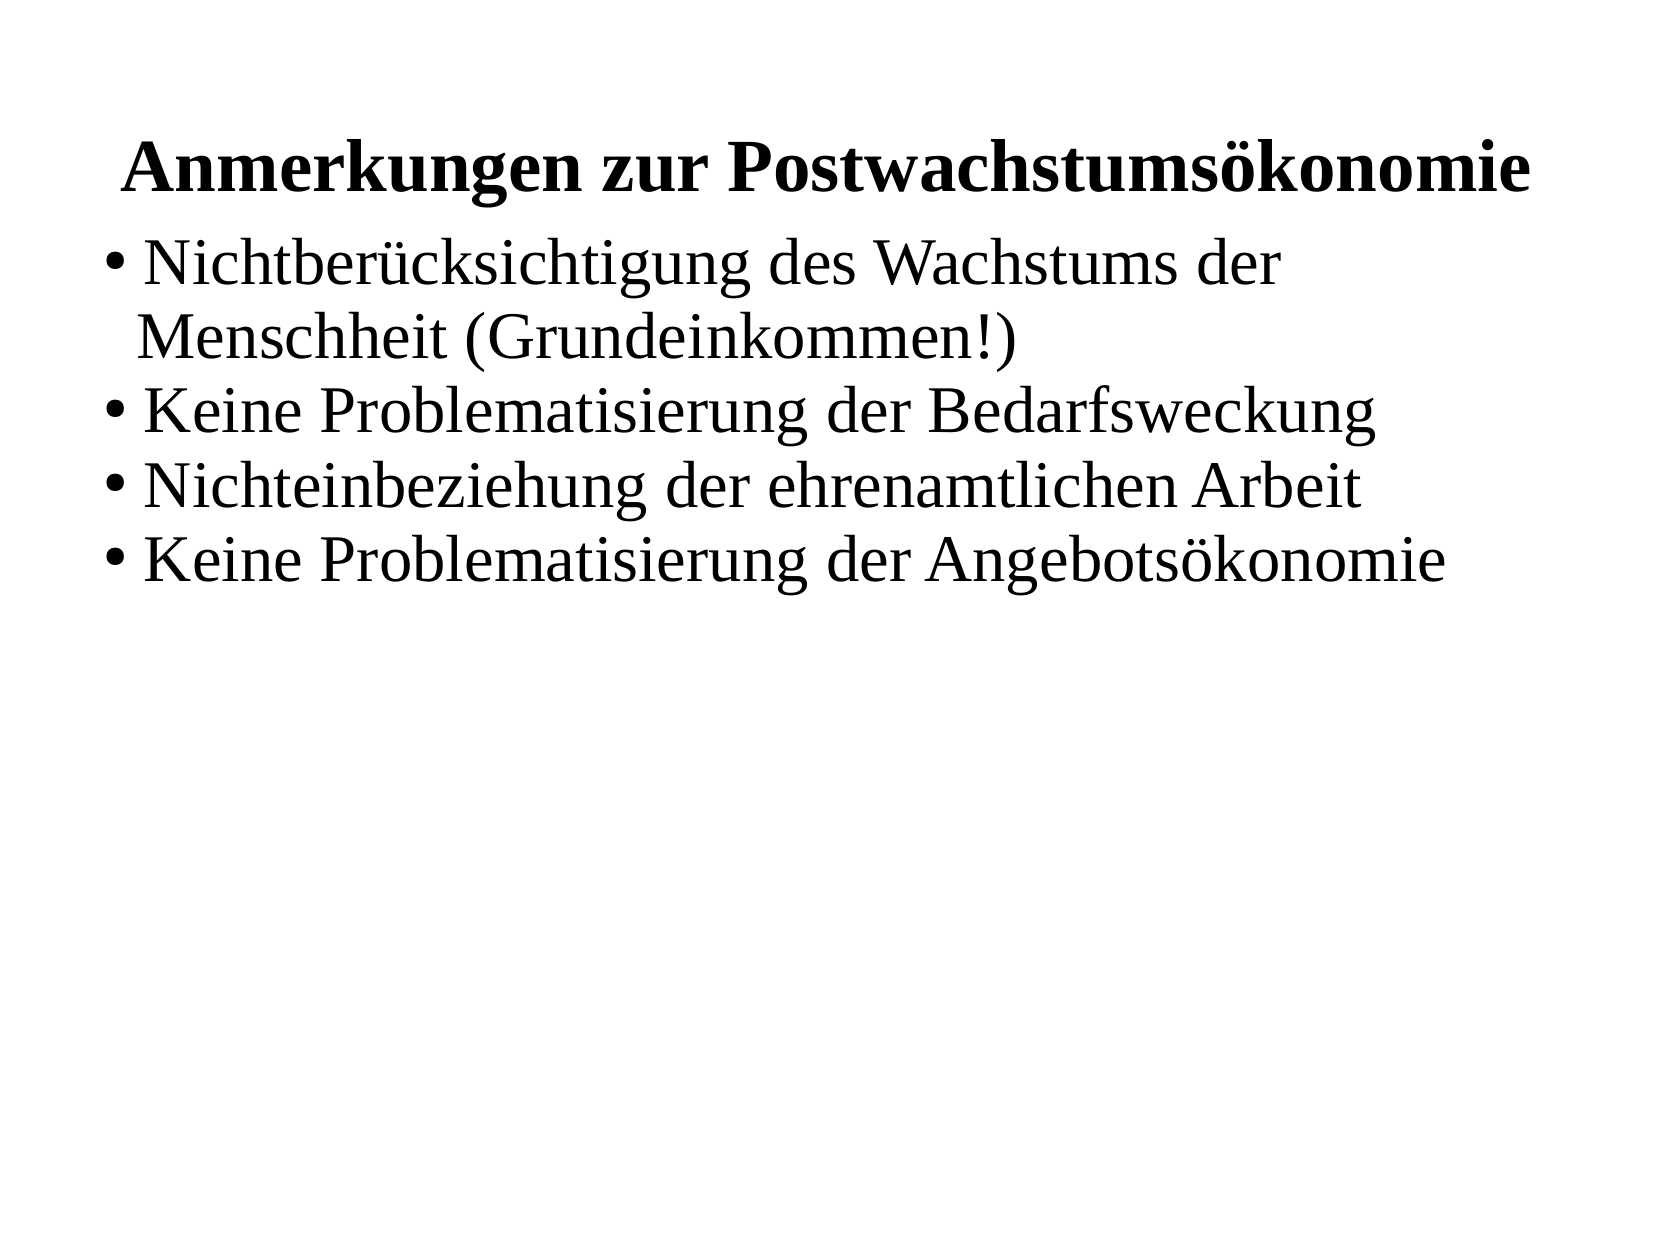

Anmerkungen zur Postwachstumsökonomie
 Nichtberücksichtigung des Wachstums der Menschheit (Grundeinkommen!)
 Keine Problematisierung der Bedarfsweckung
 Nichteinbeziehung der ehrenamtlichen Arbeit
 Keine Problematisierung der Angebotsökonomie